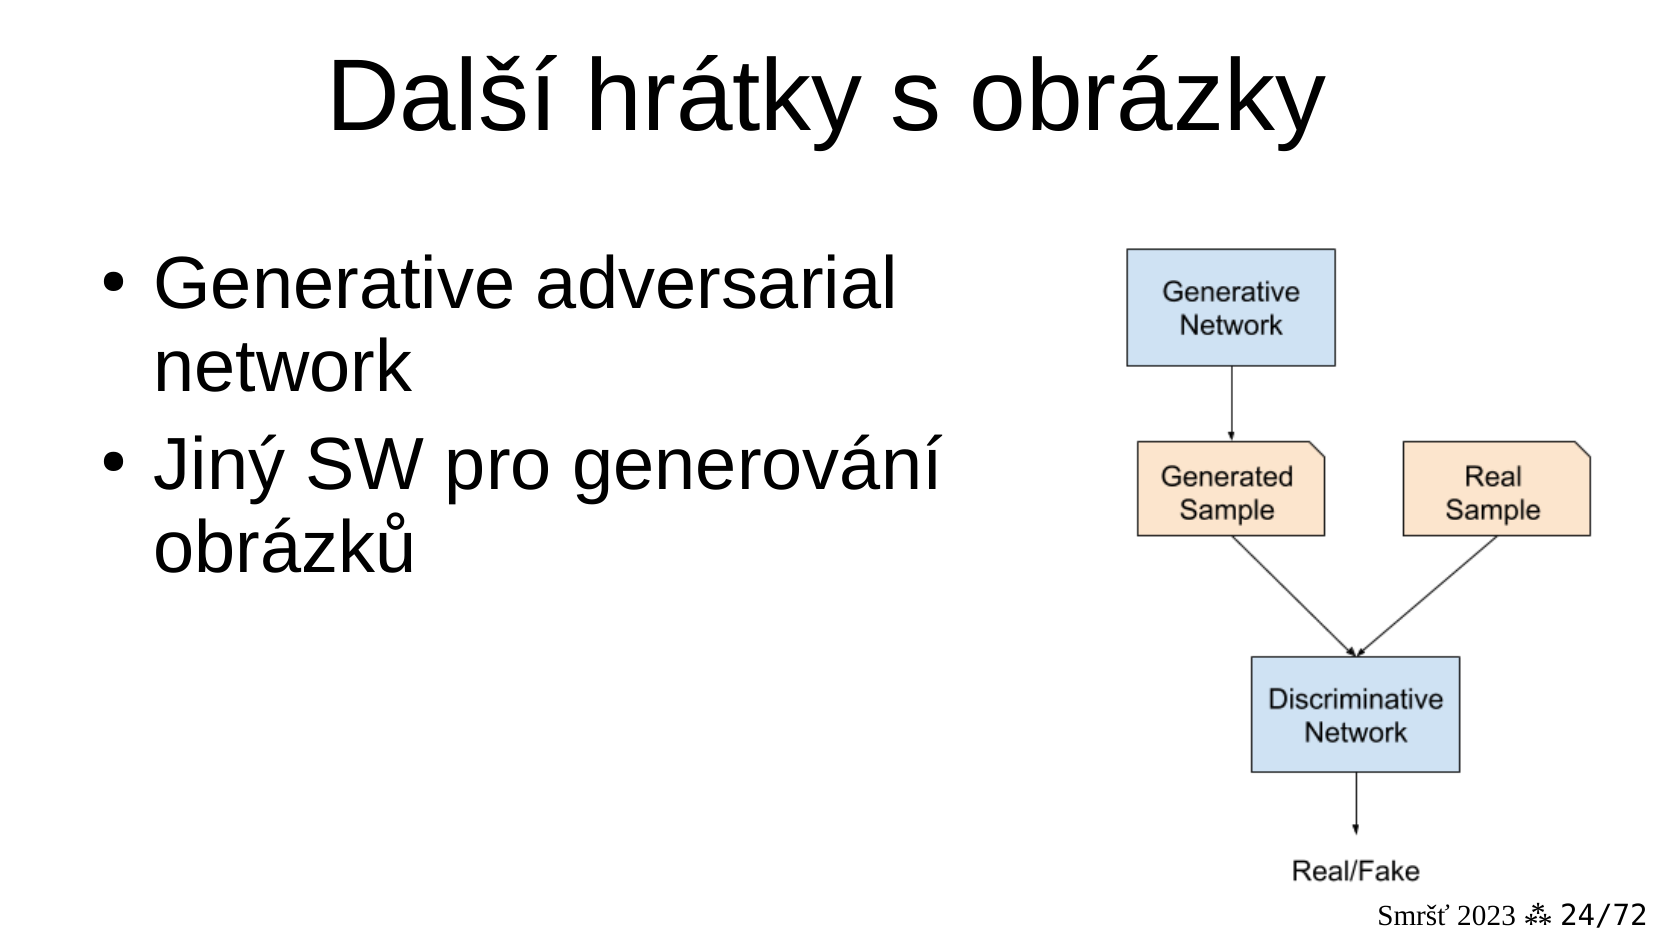

# Další hrátky s obrázky
Generative adversarial network
Jiný SW pro generování obrázků
24